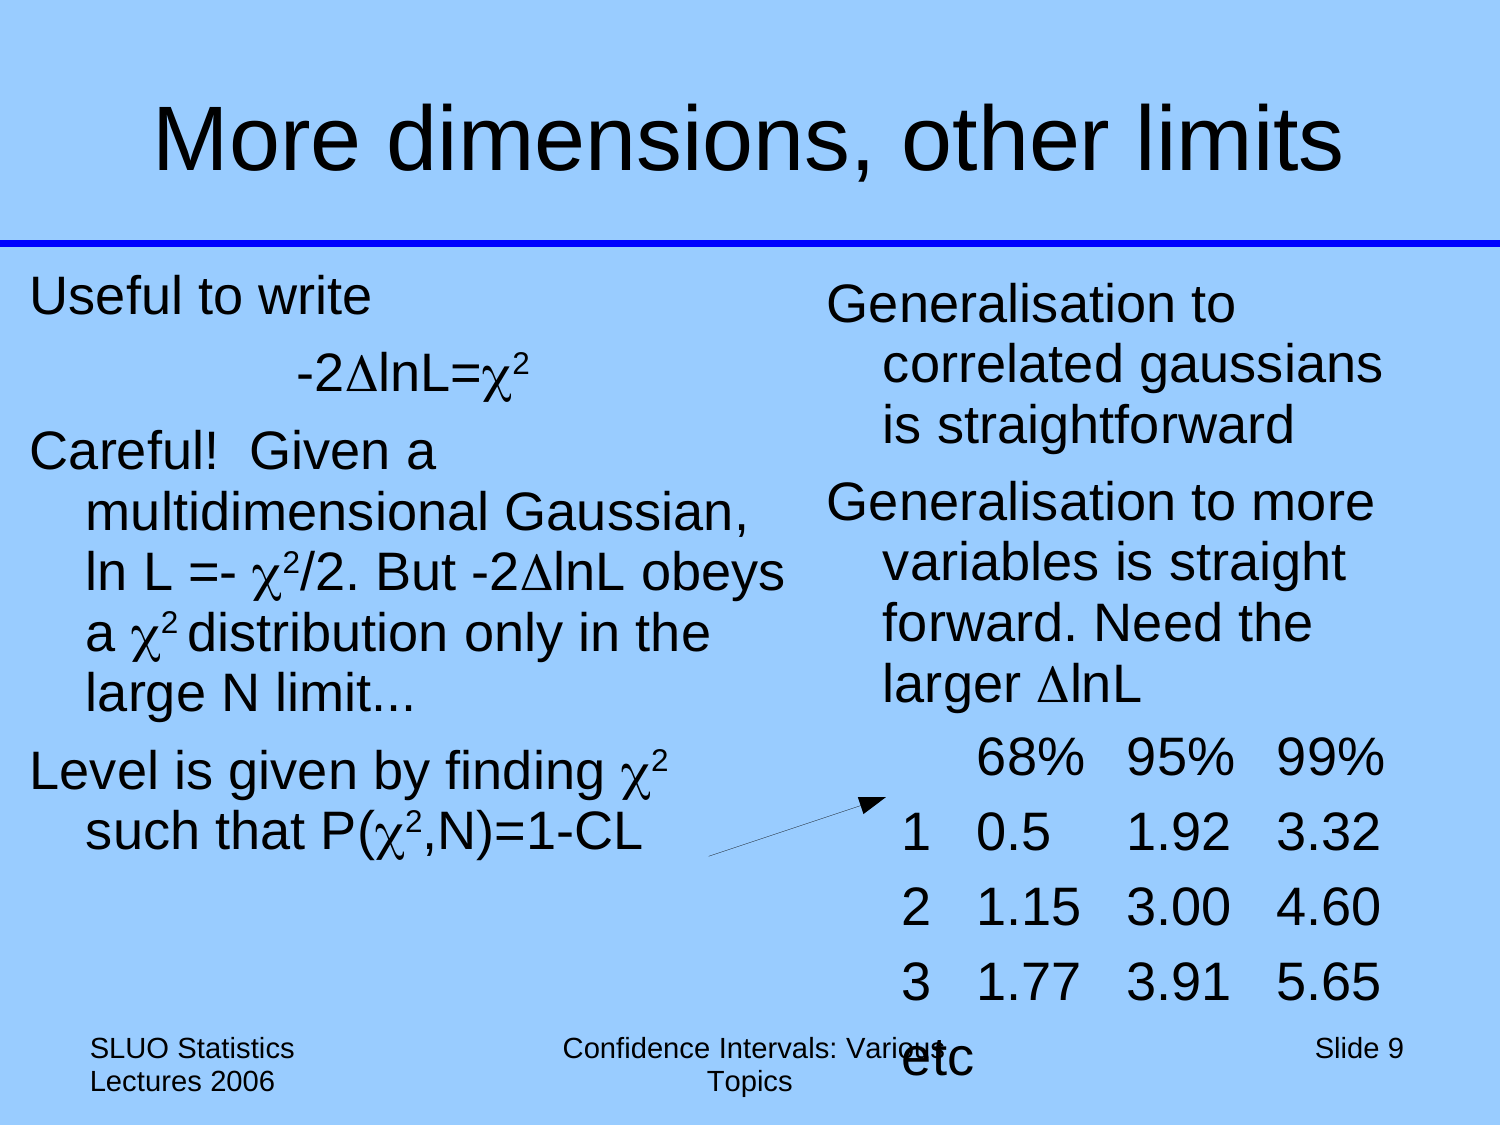

# More dimensions, other limits
Useful to write
-2lnL=2
Careful! Given a multidimensional Gaussian, ln L =- 2/2. But -2lnL obeys a 2 distribution only in the large N limit...
Level is given by finding 2 such that P(2,N)=1-CL
Generalisation to correlated gaussians is straightforward
Generalisation to more variables is straight forward. Need the larger lnL
68%	95%	99%
1	0.5	1.92	3.32
2	1.15	3.00	4.60
3	1.77	3.91	5.65
etc
9